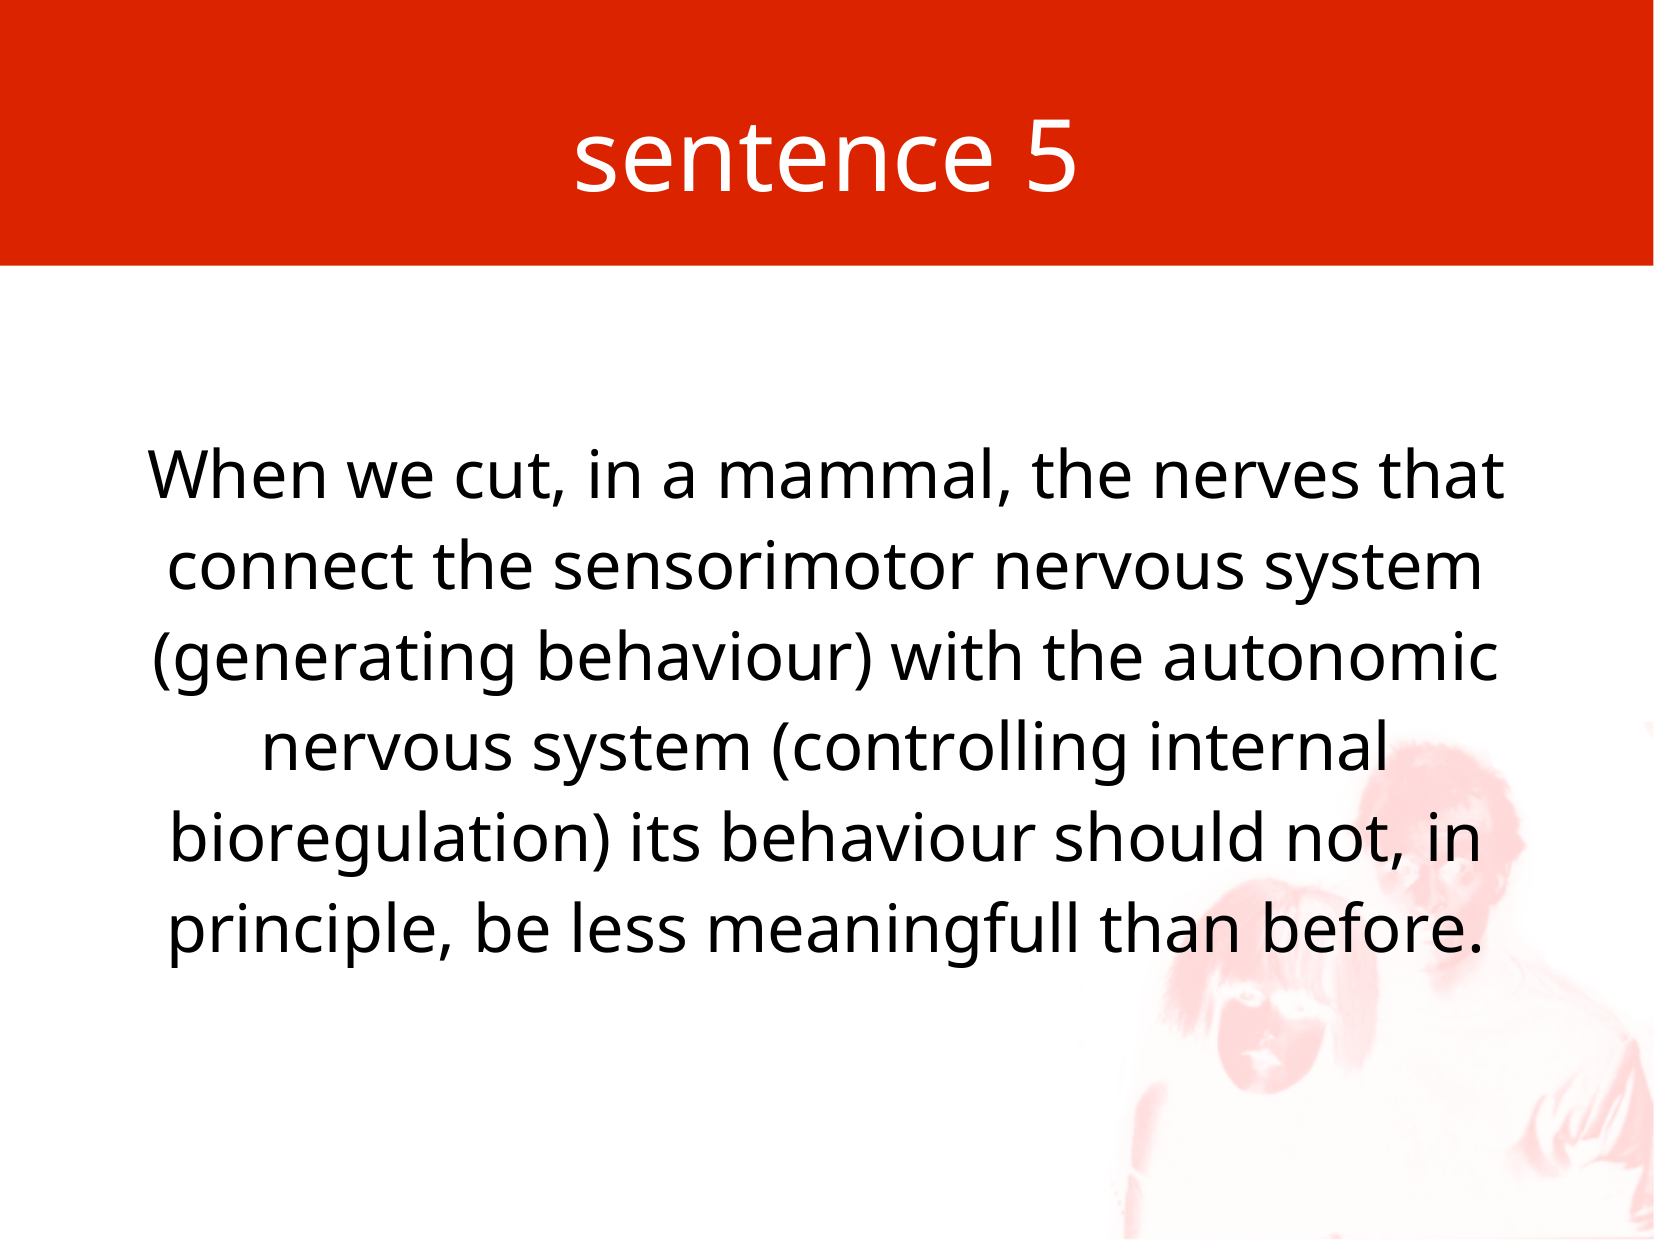

# sentence 5
When we cut, in a mammal, the nerves that connect the sensorimotor nervous system (generating behaviour) with the autonomic nervous system (controlling internal bioregulation) its behaviour should not, in principle, be less meaningfull than before.